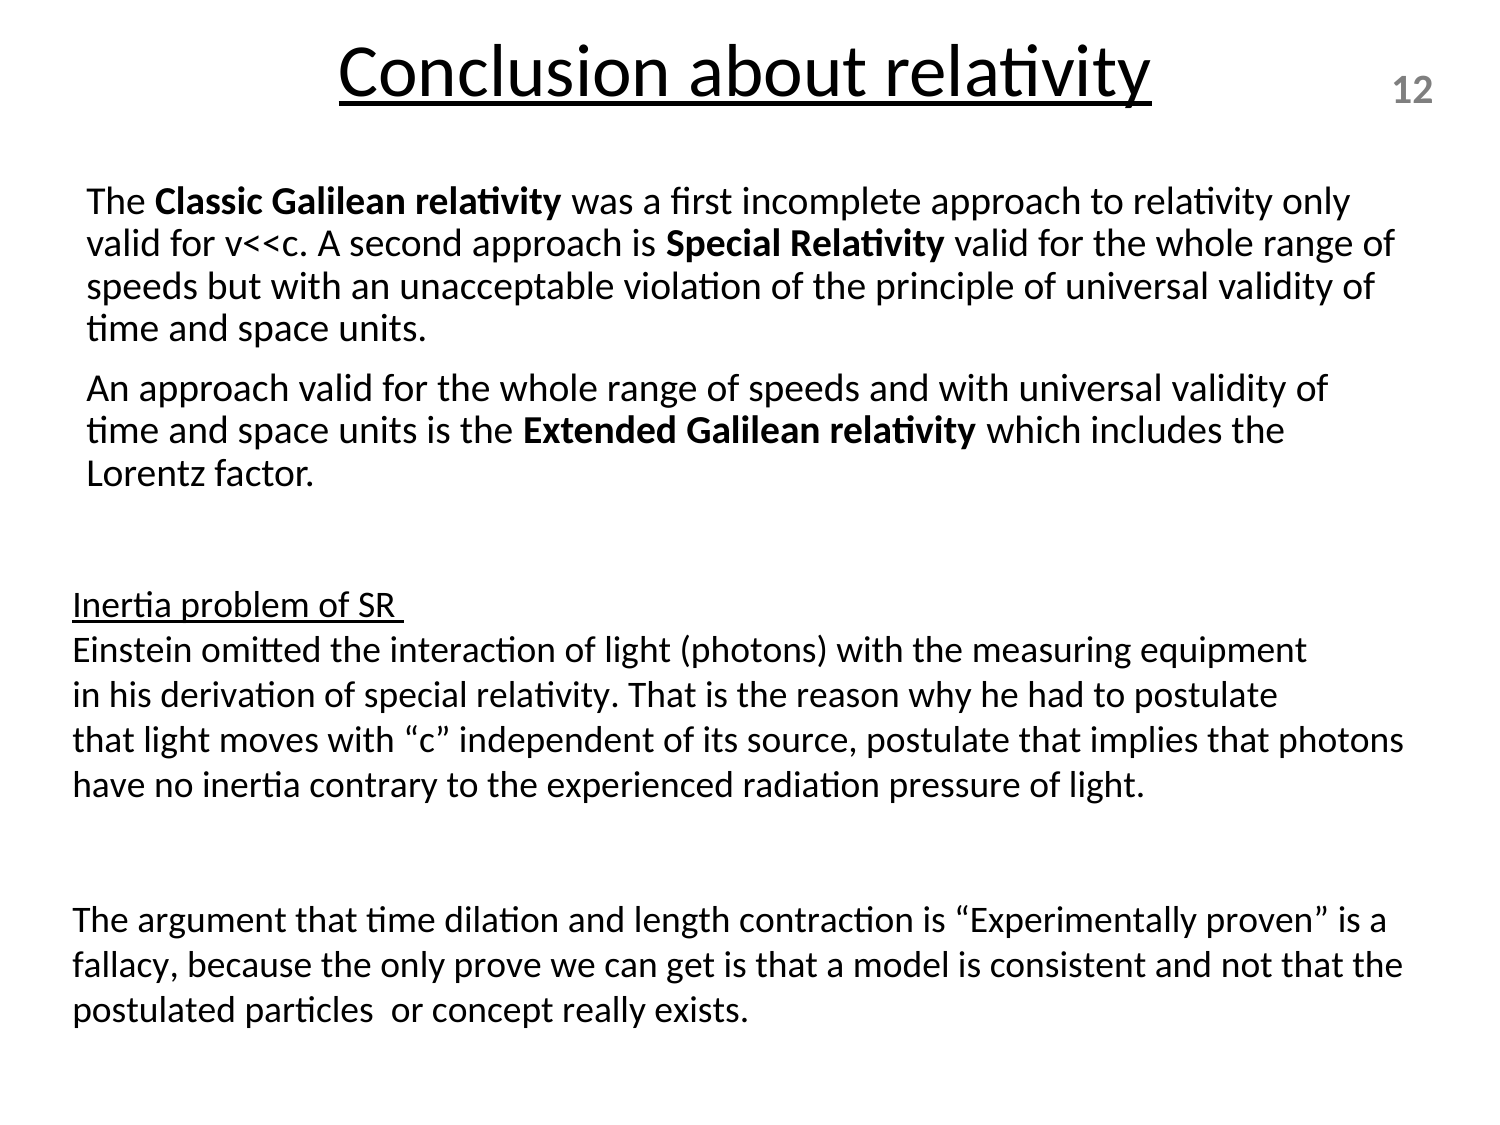

# Conclusion about relativity
12
The Classic Galilean relativity was a first incomplete approach to relativity only valid for v<<c. A second approach is Special Relativity valid for the whole range of speeds but with an unacceptable violation of the principle of universal validity of time and space units.
An approach valid for the whole range of speeds and with universal validity of time and space units is the Extended Galilean relativity which includes the Lorentz factor.
Inertia problem of SR
Einstein omitted the interaction of light (photons) with the measuring equipment
in his derivation of special relativity. That is the reason why he had to postulate
that light moves with “c” independent of its source, postulate that implies that photons
have no inertia contrary to the experienced radiation pressure of light.
The argument that time dilation and length contraction is “Experimentally proven” is a fallacy, because the only prove we can get is that a model is consistent and not that the postulated particles or concept really exists.